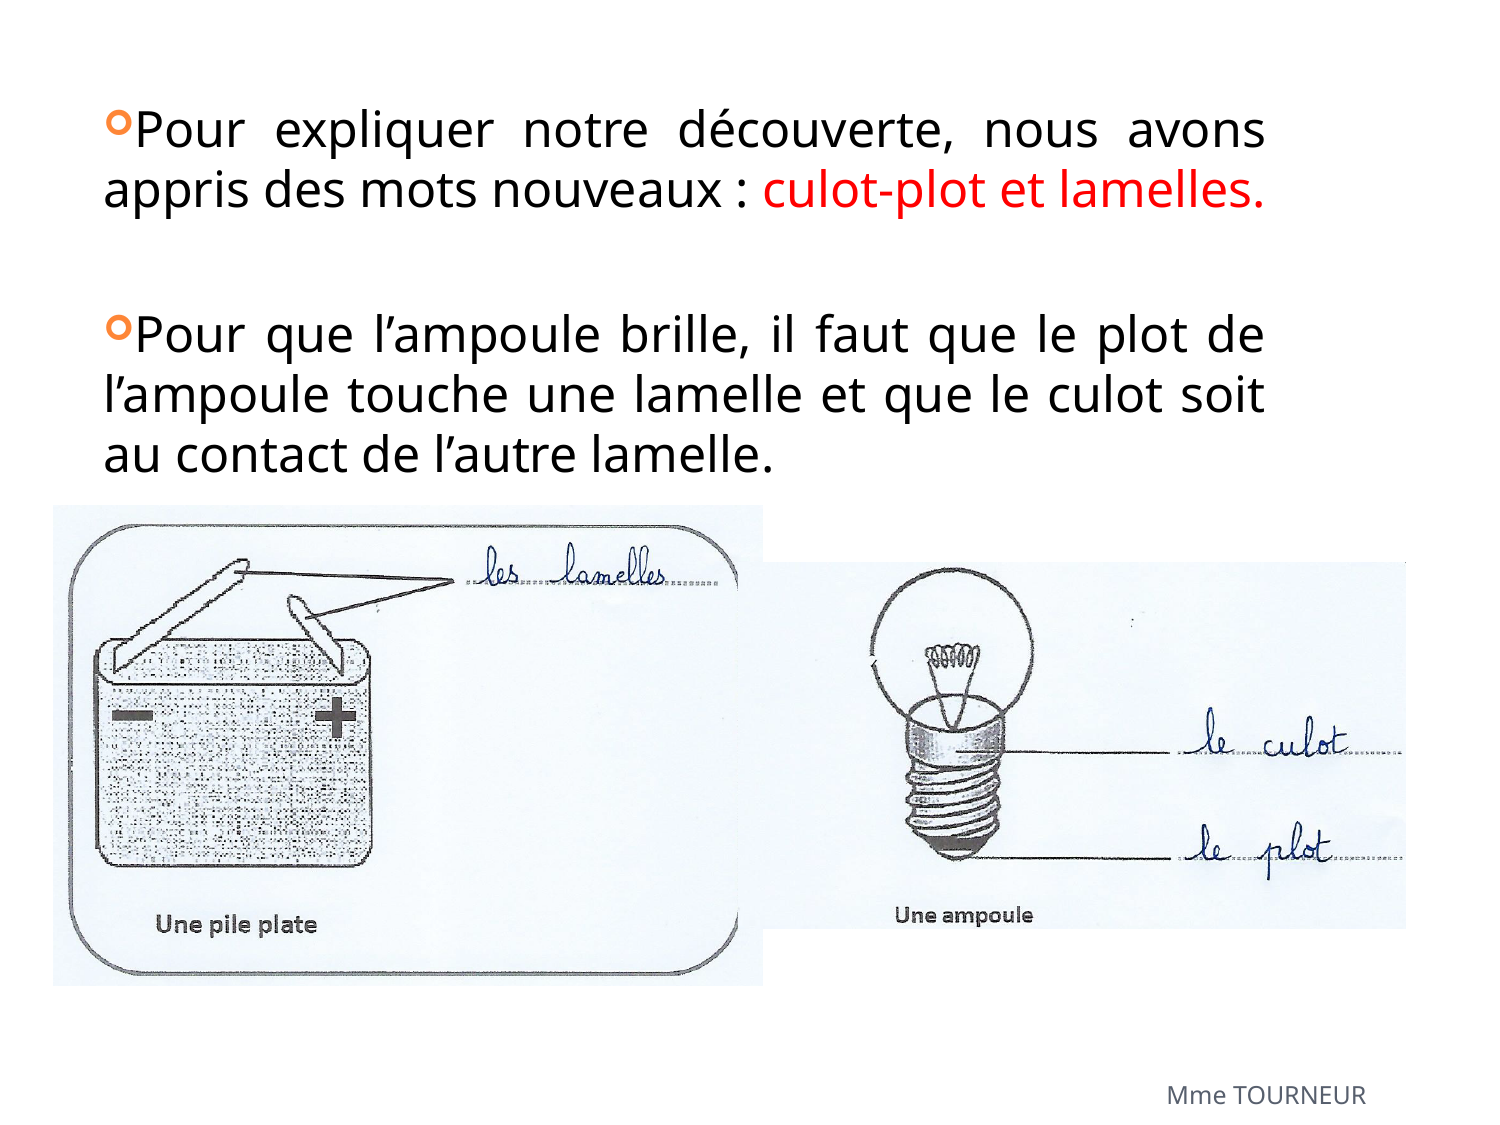

# Pour expliquer notre découverte, nous avons appris des mots nouveaux : culot-plot et lamelles.
Pour que l’ampoule brille, il faut que le plot de l’ampoule touche une lamelle et que le culot soit au contact de l’autre lamelle.
7
Mme TOURNEUR